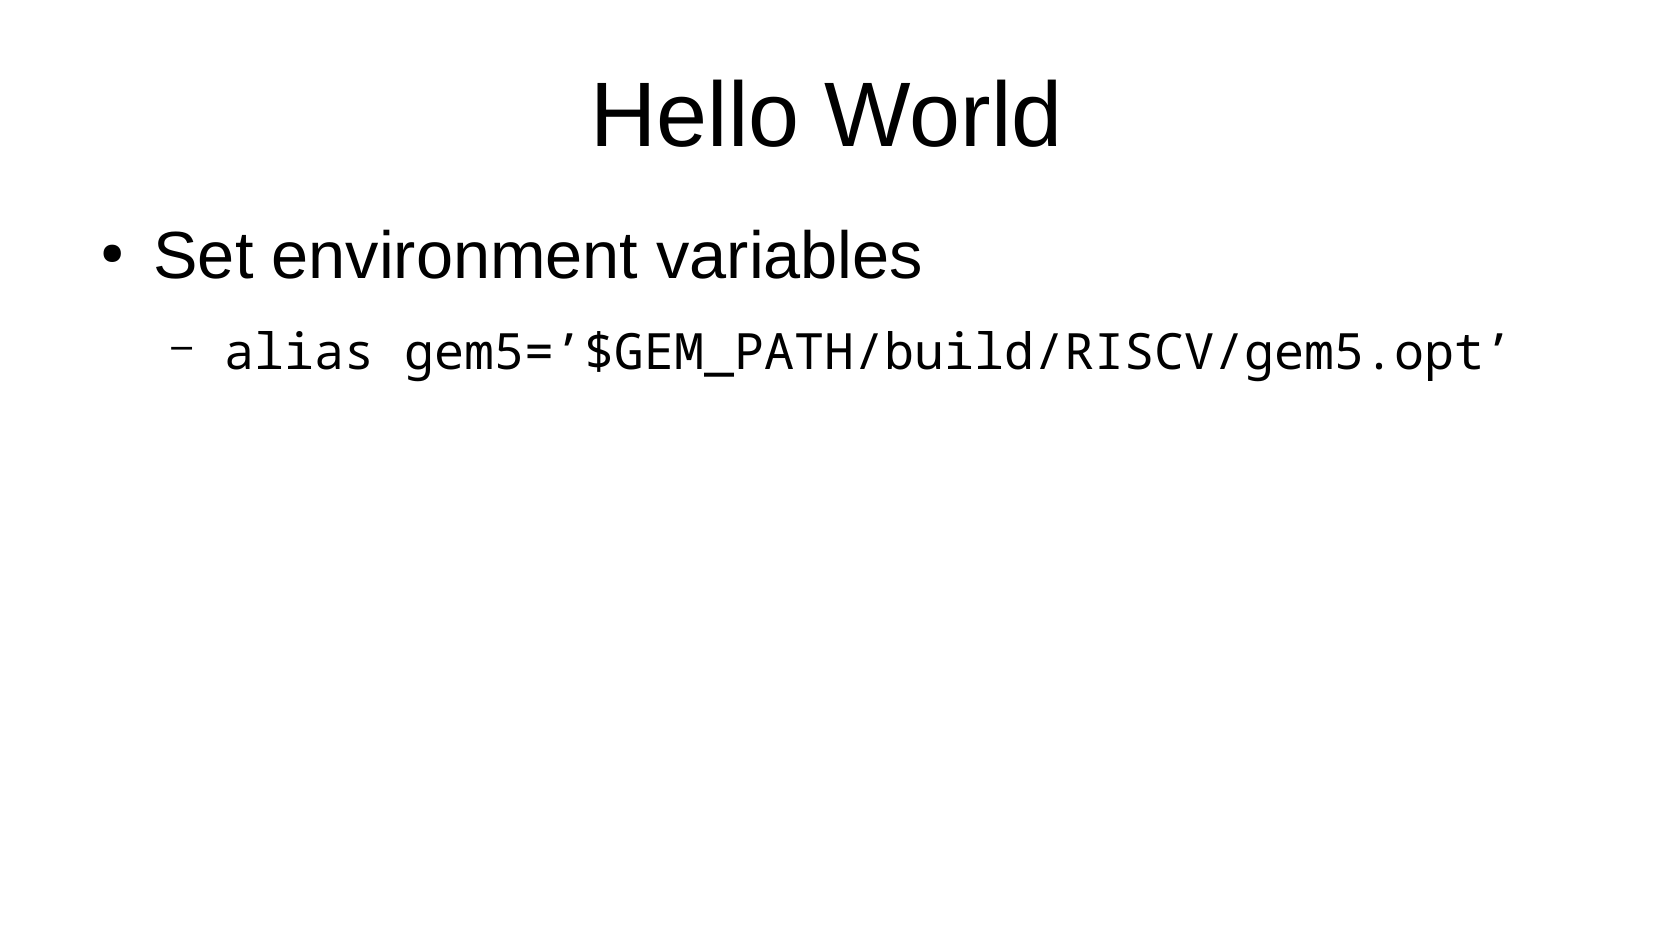

# Hello World
Set environment variables
alias gem5=’$GEM_PATH/build/RISCV/gem5.opt’